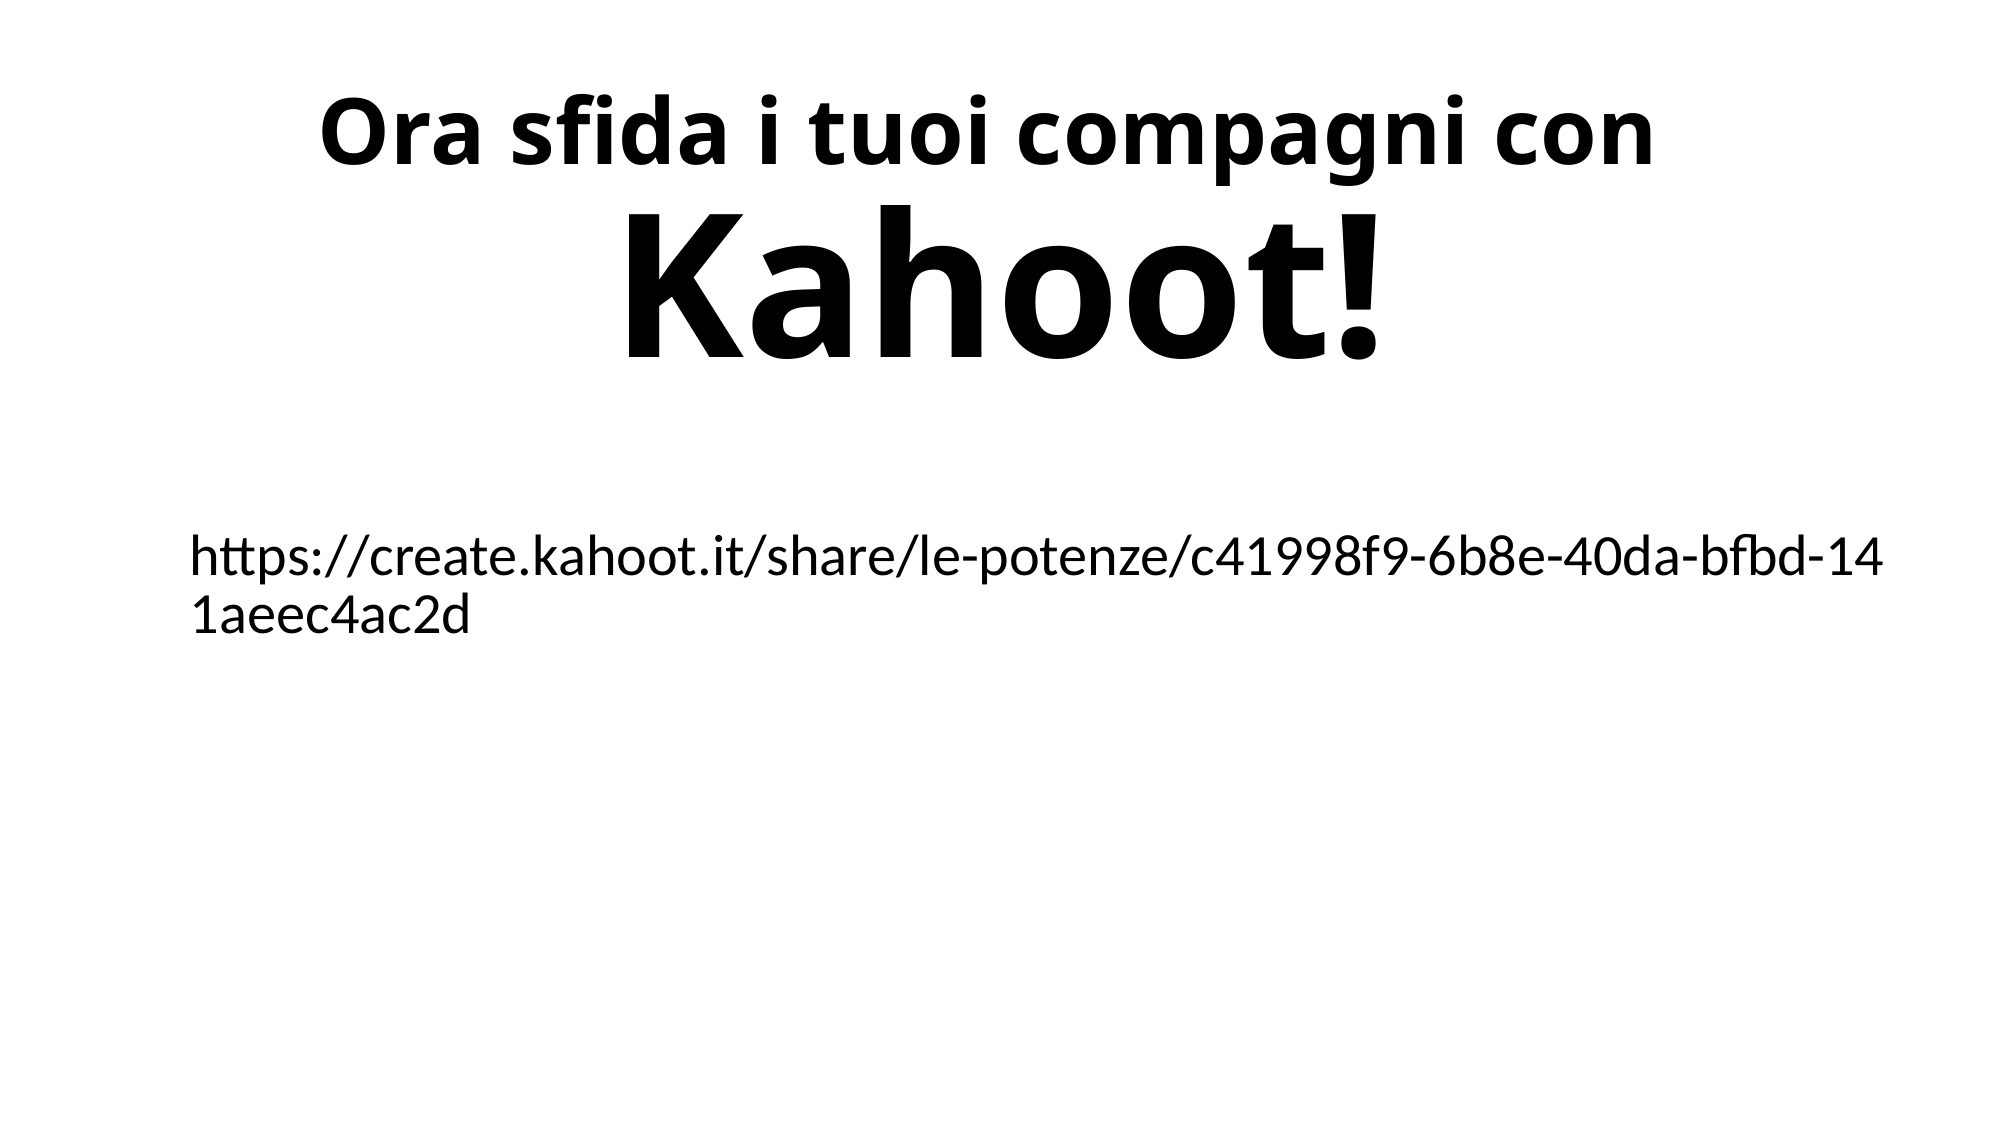

# Ora sfida i tuoi compagni con Kahoot!
https://create.kahoot.it/share/le-potenze/c41998f9-6b8e-40da-bfbd-141aeec4ac2d